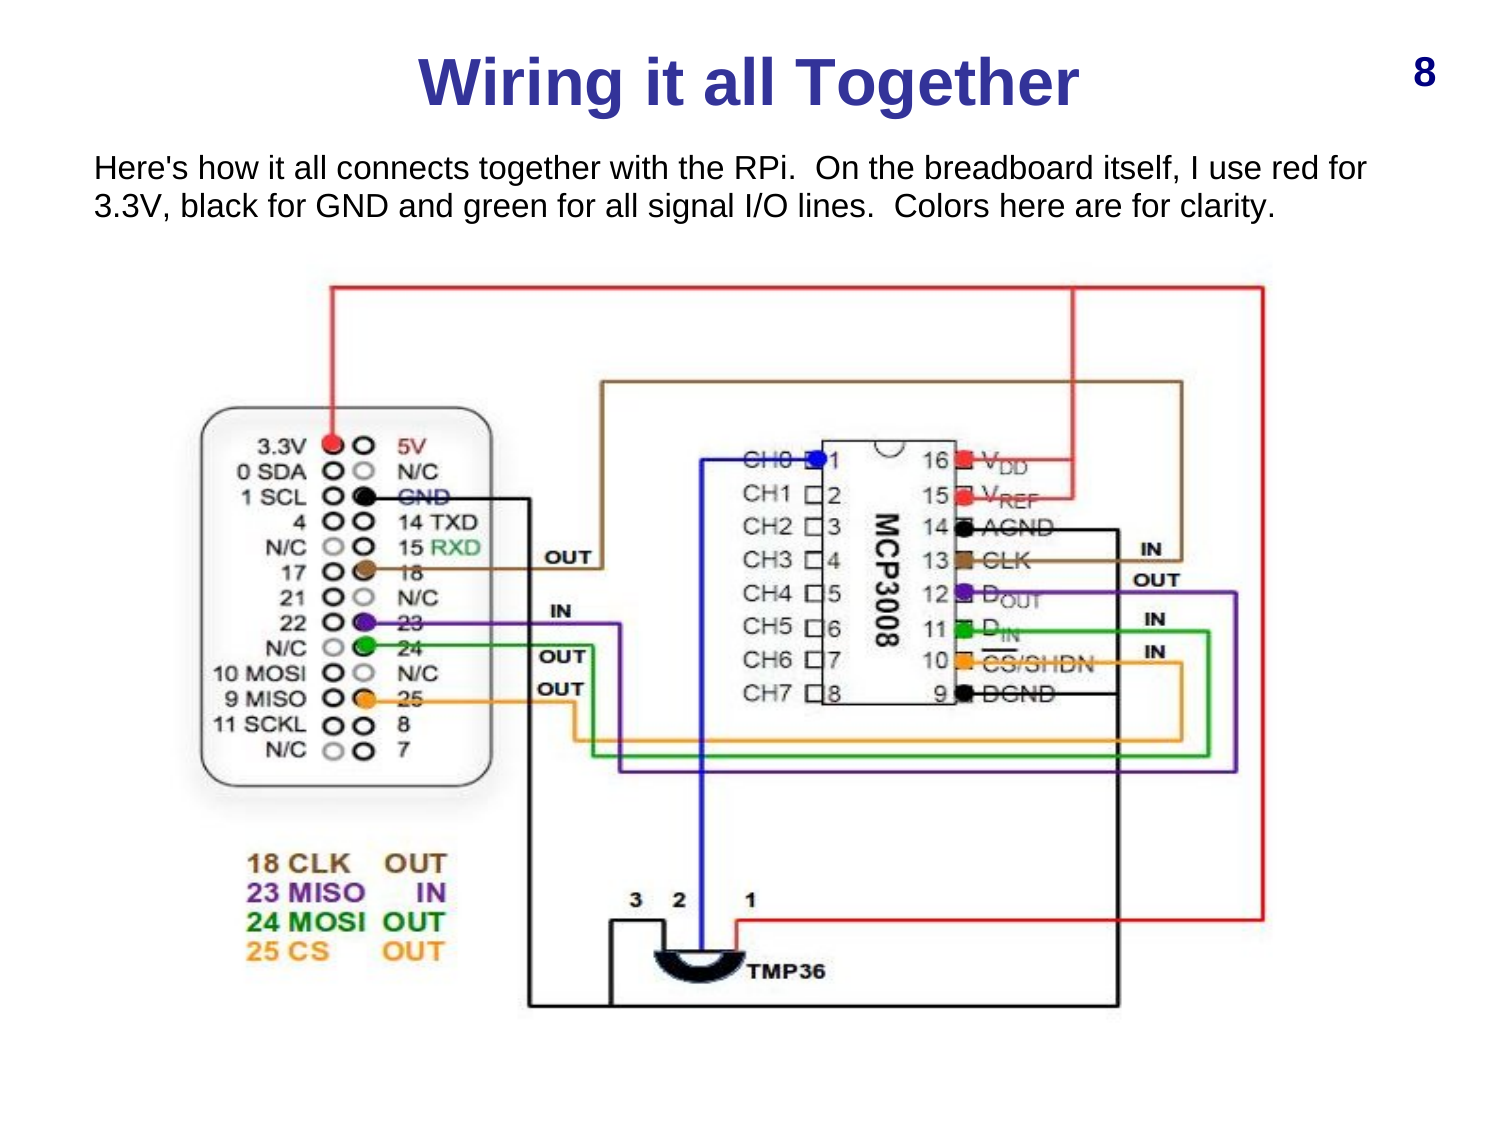

8
# Wiring it all Together
Here's how it all connects together with the RPi. On the breadboard itself, I use red for 3.3V, black for GND and green for all signal I/O lines. Colors here are for clarity.